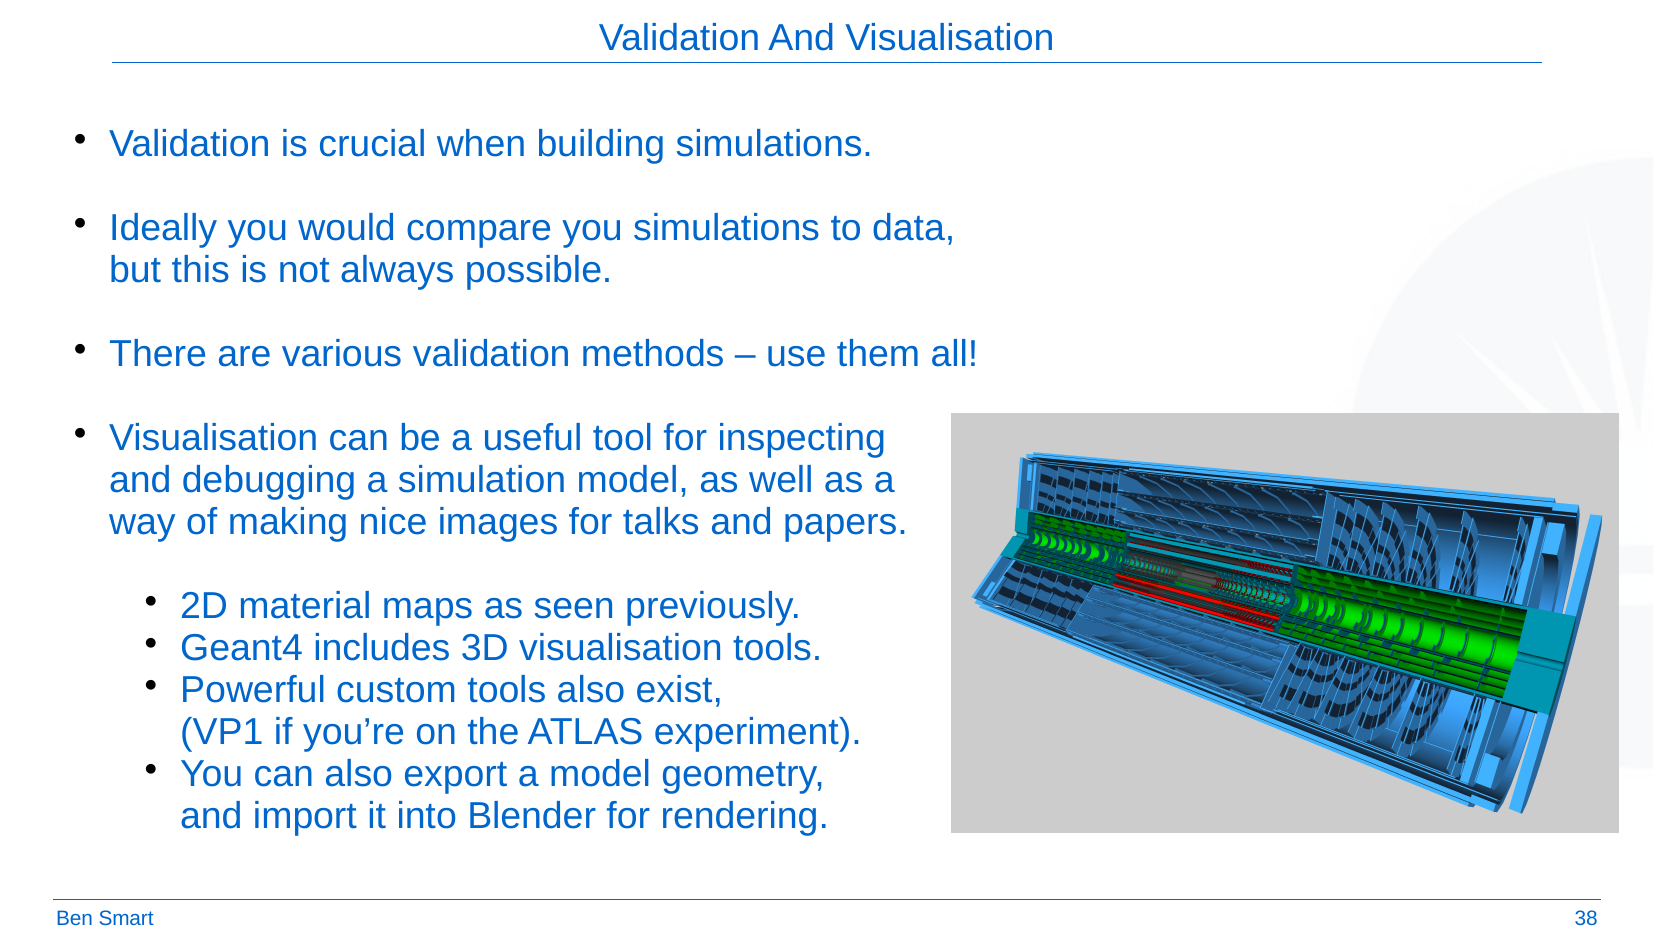

Validation And Visualisation
Validation is crucial when building simulations.
Ideally you would compare you simulations to data,
but this is not always possible.
There are various validation methods – use them all!
Visualisation can be a useful tool for inspecting
and debugging a simulation model, as well as a
way of making nice images for talks and papers.
2D material maps as seen previously.
Geant4 includes 3D visualisation tools.
Powerful custom tools also exist,
(VP1 if you’re on the ATLAS experiment).
You can also export a model geometry,
and import it into Blender for rendering.
Ben Smart